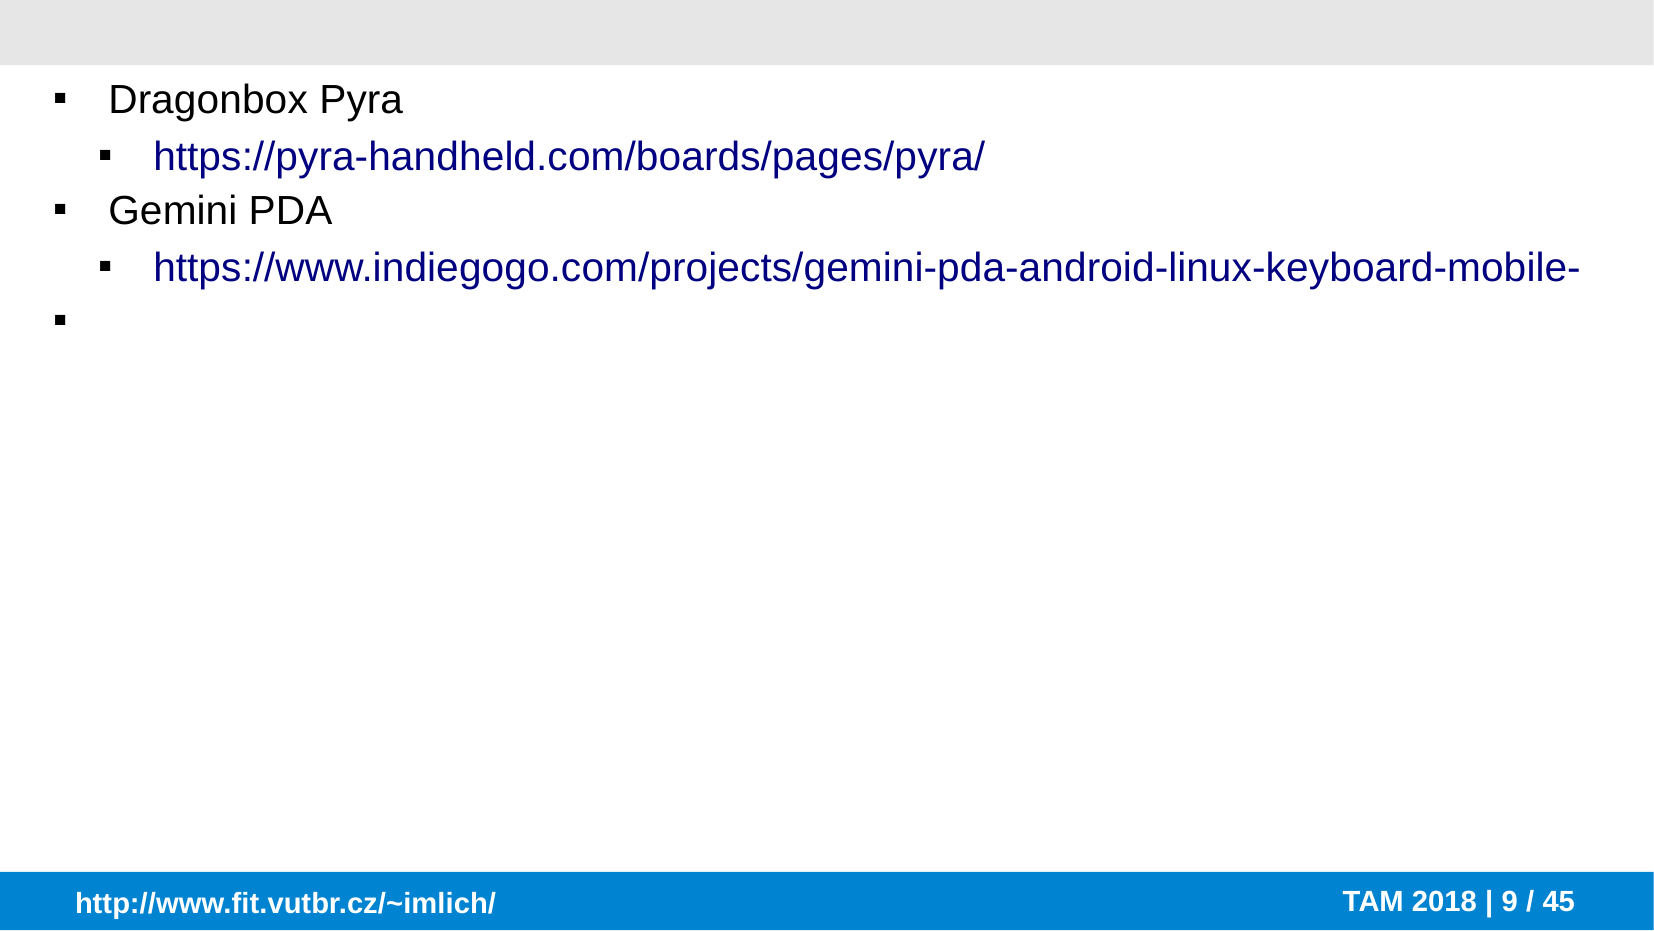

#
Dragonbox Pyra
https://pyra-handheld.com/boards/pages/pyra/
Gemini PDA
https://www.indiegogo.com/projects/gemini-pda-android-linux-keyboard-mobile-